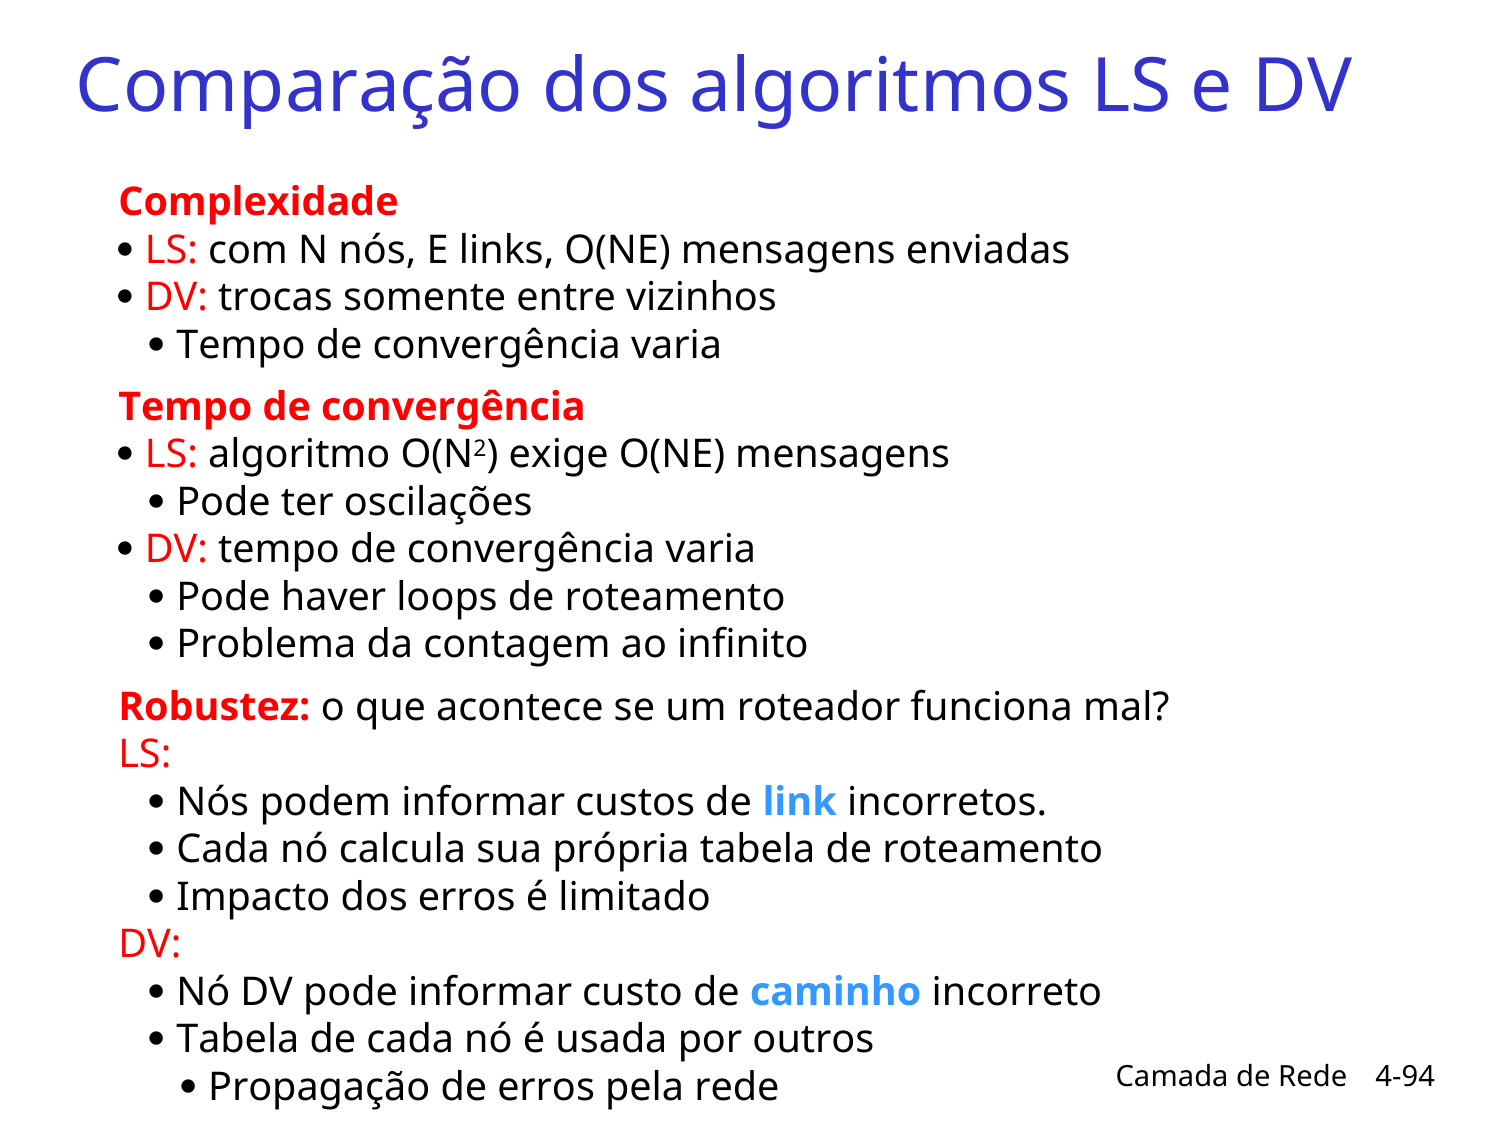

Comparação dos algoritmos LS e DV
Complexidade
 LS: com N nós, E links, O(NE) mensagens enviadas
 DV: trocas somente entre vizinhos
 Tempo de convergência varia
Tempo de convergência
 LS: algoritmo O(N2) exige O(NE) mensagens
 Pode ter oscilações
 DV: tempo de convergência varia
 Pode haver loops de roteamento
 Problema da contagem ao infinito
Robustez: o que acontece se um roteador funciona mal?
LS:
 Nós podem informar custos de link incorretos.
 Cada nó calcula sua própria tabela de roteamento
 Impacto dos erros é limitado
DV:
 Nó DV pode informar custo de caminho incorreto
 Tabela de cada nó é usada por outros
 Propagação de erros pela rede
Camada de Rede